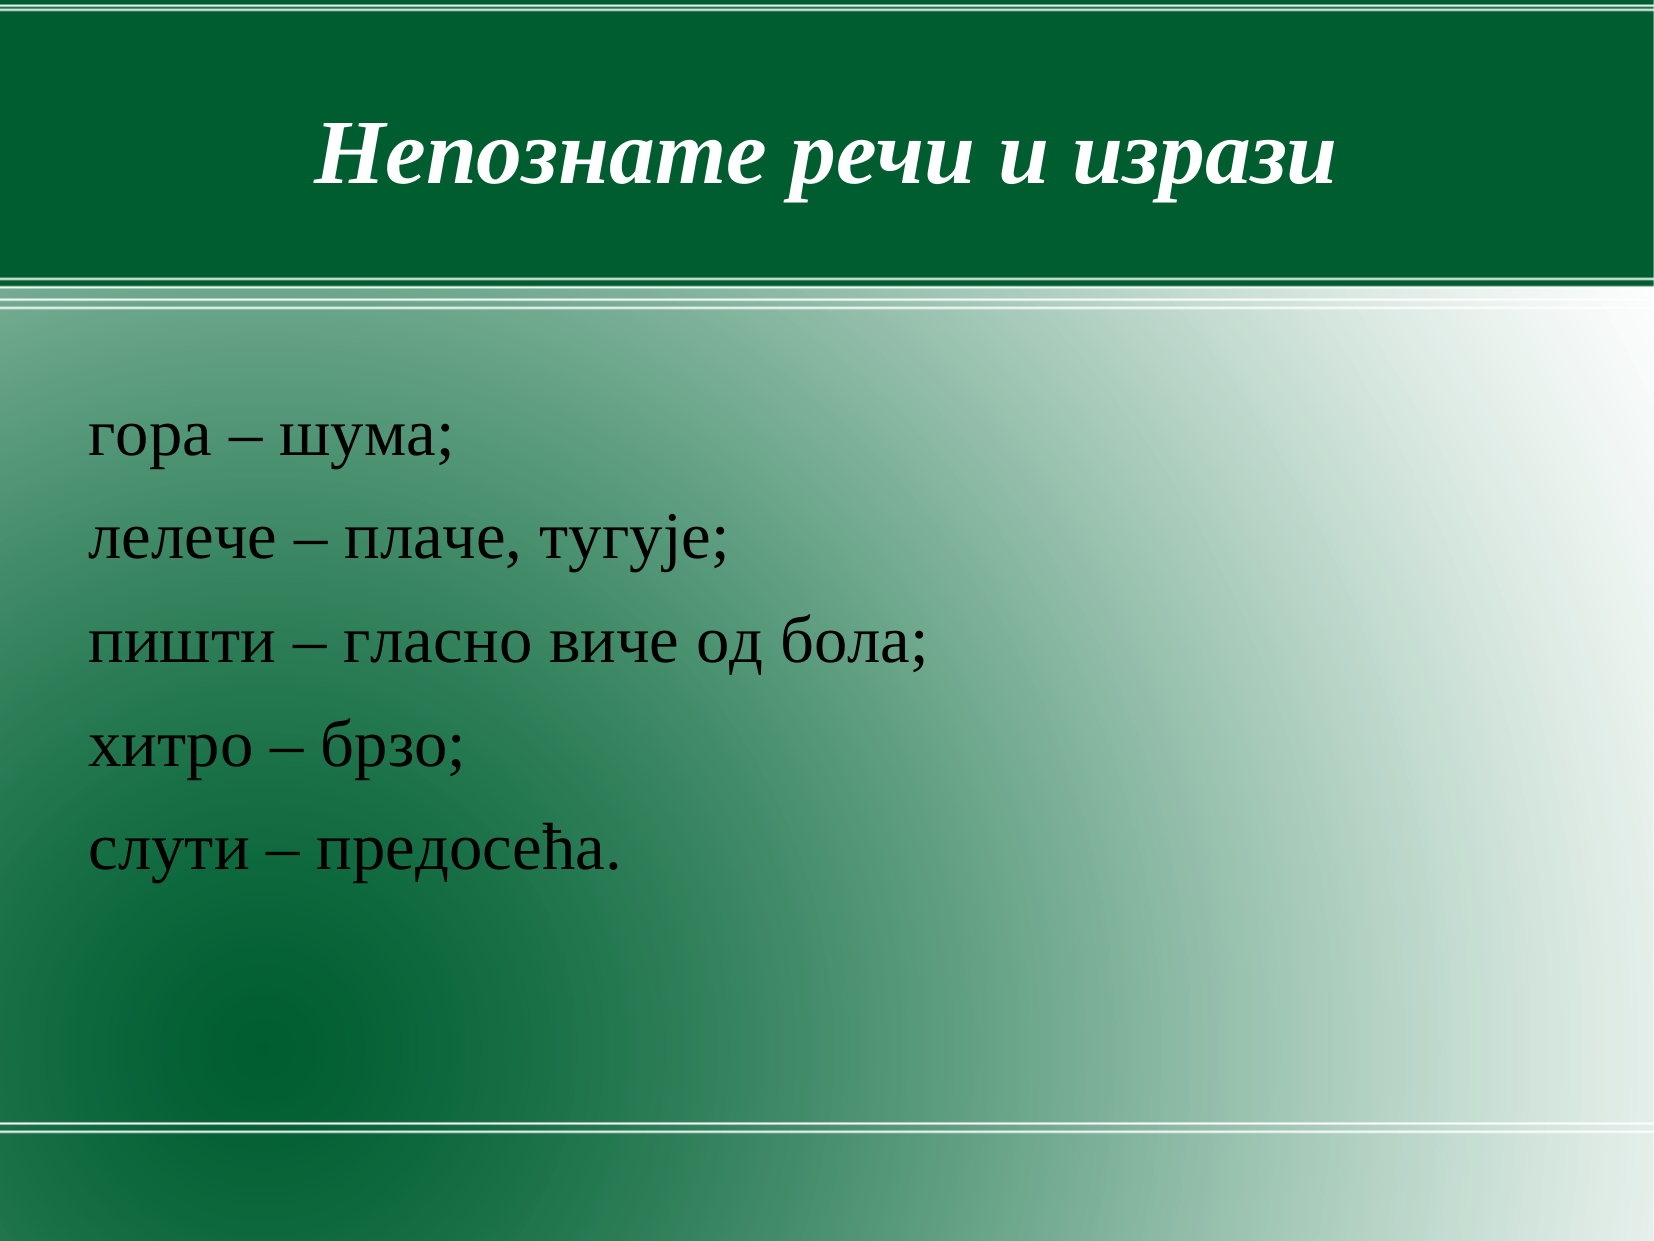

# Непознате речи и изрази
гора – шума;
лелече – плаче, тугује;
пишти – гласно виче од бола;
хитро – брзо;
слути – предосећа.